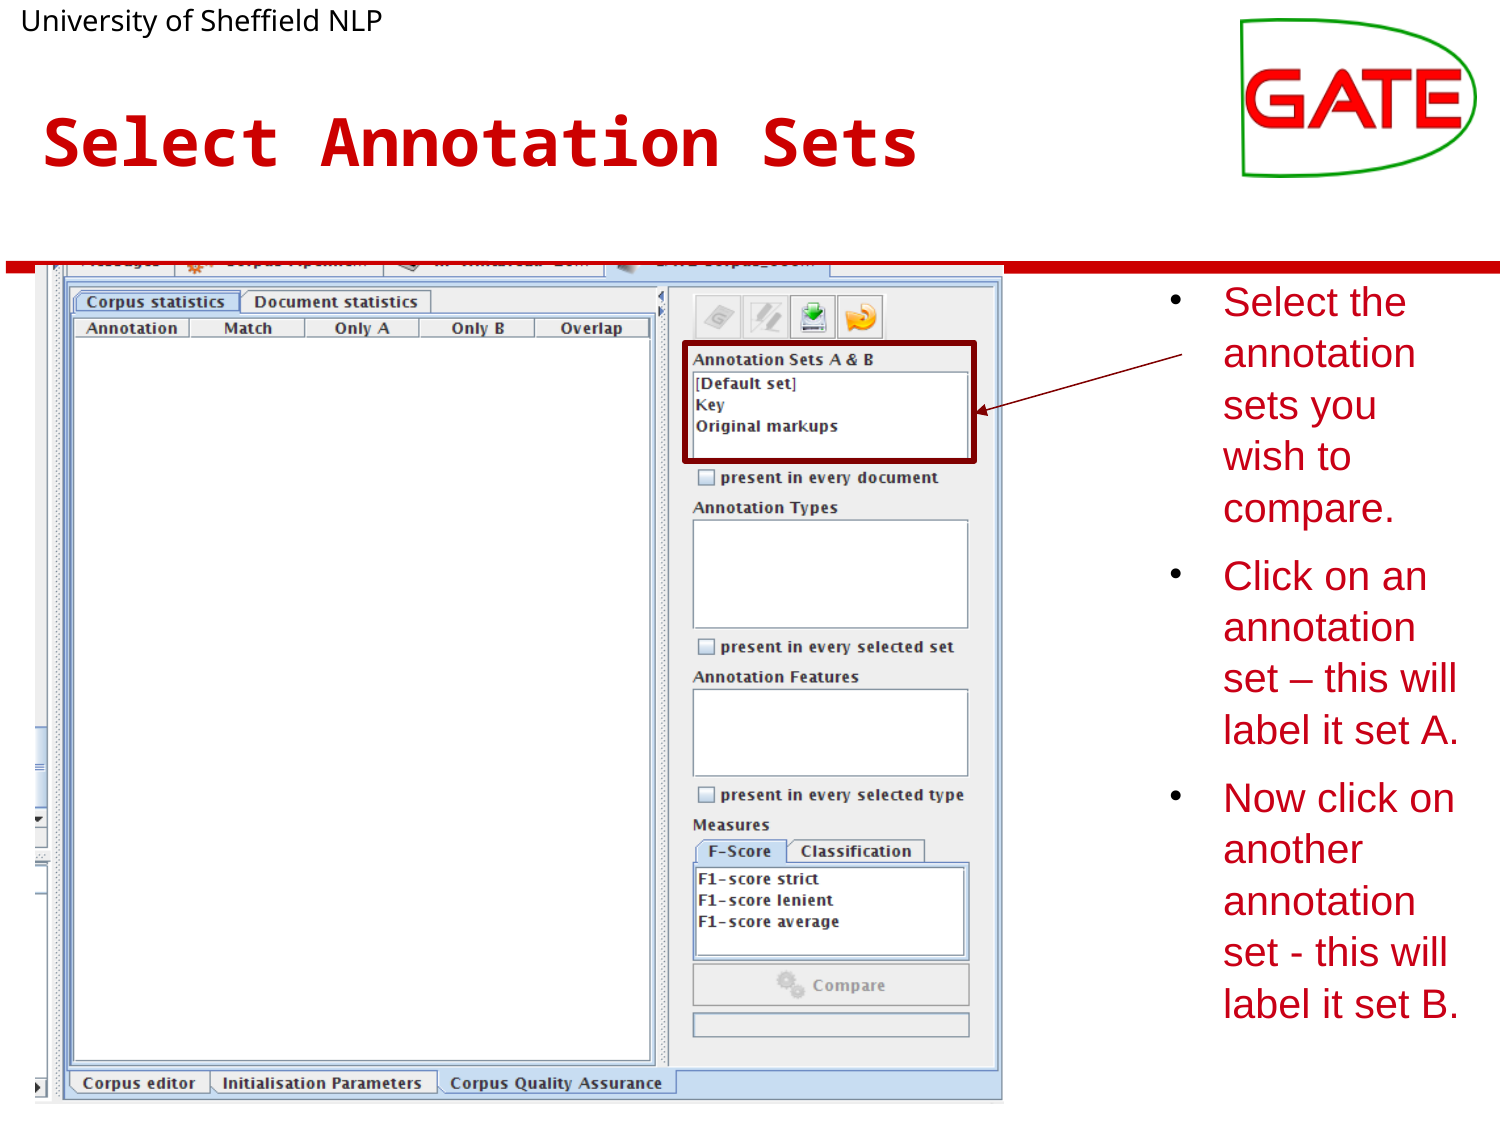

# Select Annotation Sets
Select the annotation sets you wish to compare.
Click on an annotation set – this will label it set A.
Now click on another annotation set - this will label it set B.